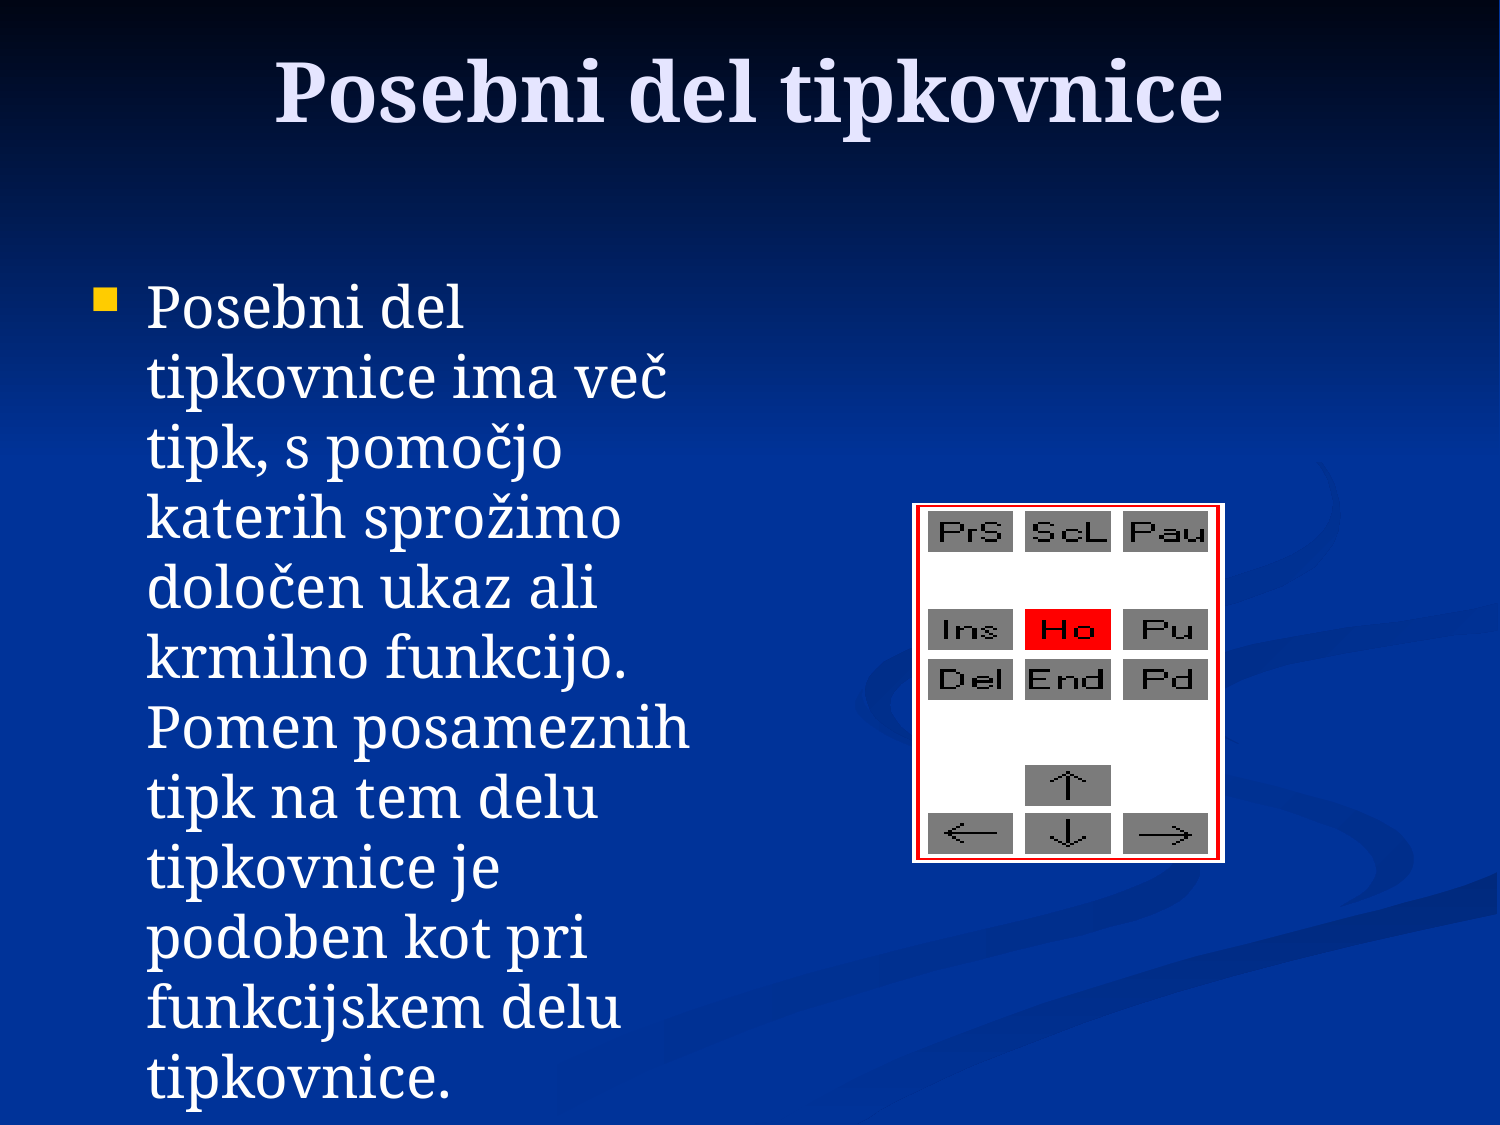

# Posebni del tipkovnice
Posebni del tipkovnice ima več tipk, s pomočjo katerih sprožimo določen ukaz ali krmilno funkcijo. Pomen posameznih tipk na tem delu tipkovnice je podoben kot pri funkcijskem delu tipkovnice.